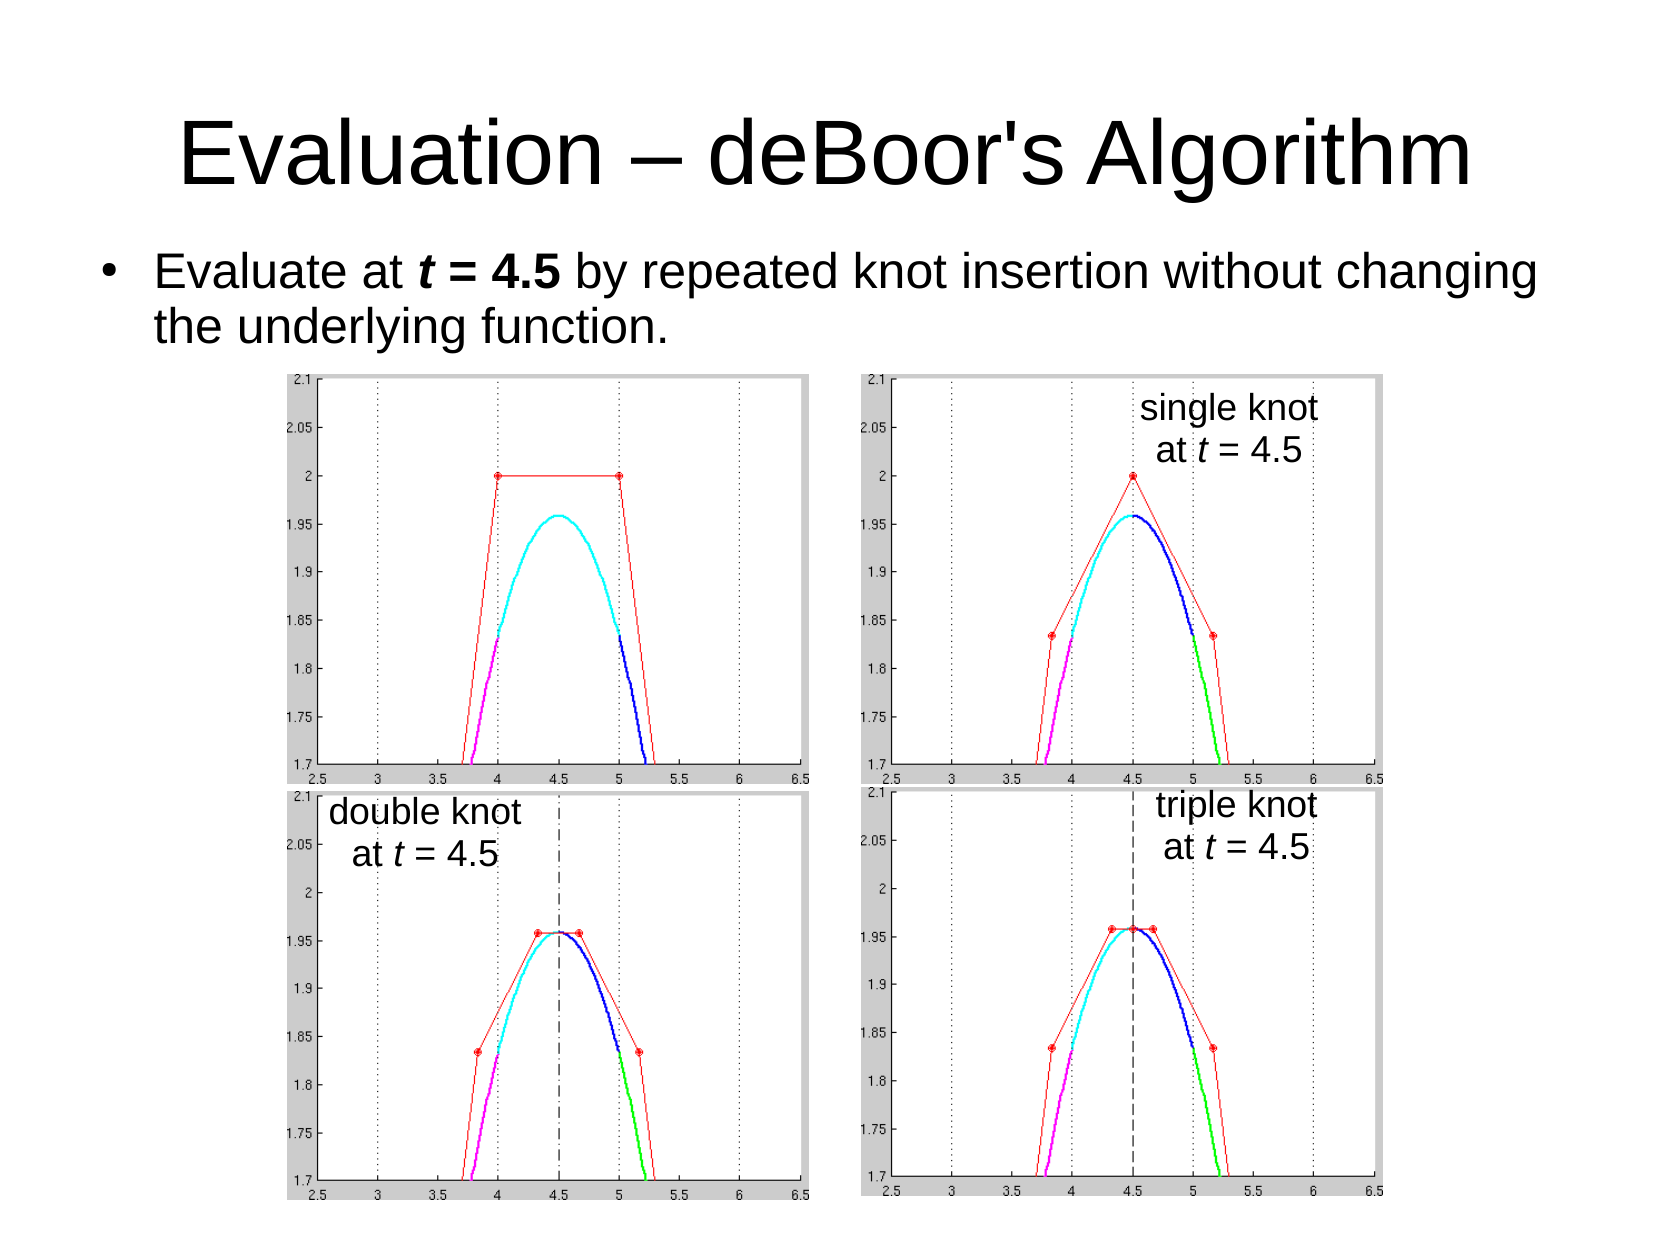

# Evaluation – deBoor's Algorithm
Evaluate at t = 4.5 by repeated knot insertion without changing the underlying function.
single knot
at t = 4.5
triple knot
at t = 4.5
double knot
at t = 4.5